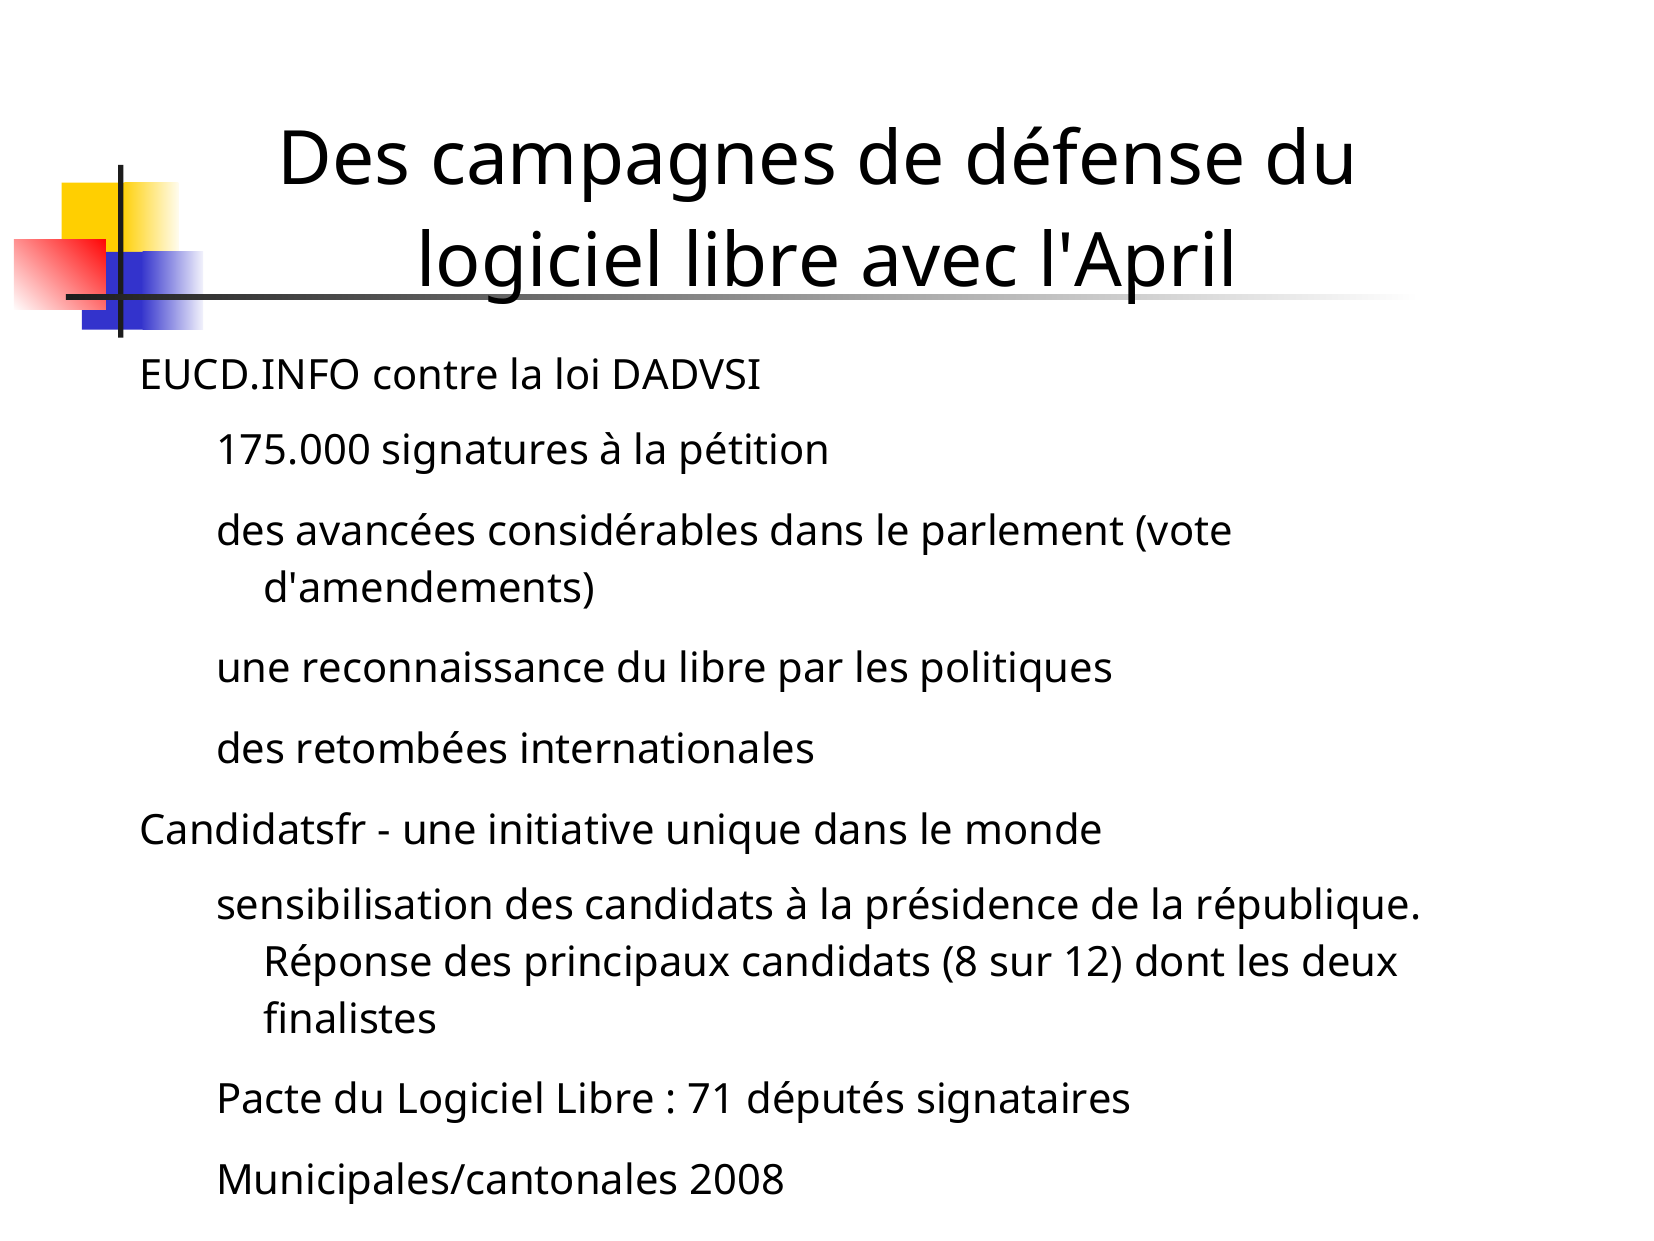

# Des campagnes de défense du logiciel libre avec l'April
EUCD.INFO contre la loi DADVSI
175.000 signatures à la pétition
des avancées considérables dans le parlement (vote d'amendements)
une reconnaissance du libre par les politiques
des retombées internationales
Candidatsfr - une initiative unique dans le monde
sensibilisation des candidats à la présidence de la république. Réponse des principaux candidats (8 sur 12) dont les deux finalistes
Pacte du Logiciel Libre : 71 députés signataires
Municipales/cantonales 2008
Bataille ISO/AFNOR sur OOXML